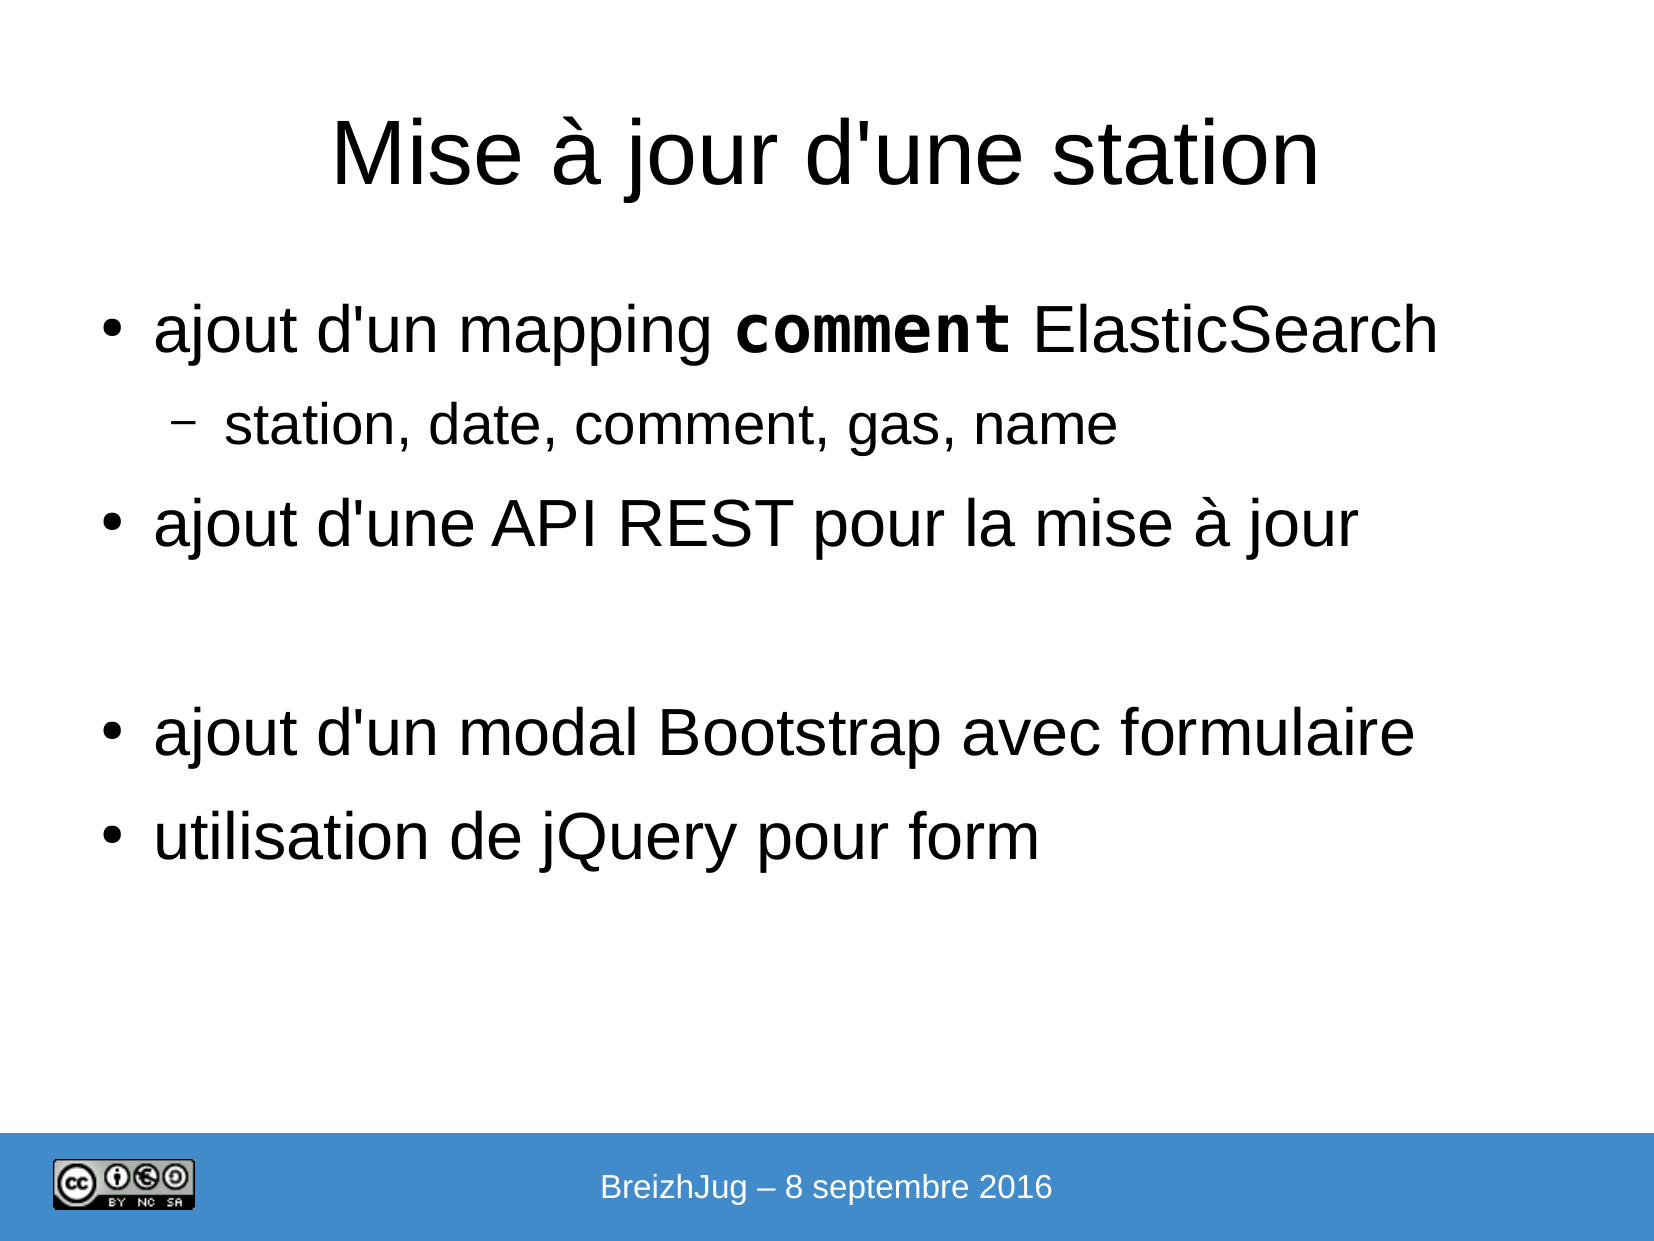

# Mise à jour d'une station
ajout d'un mapping comment ElasticSearch
station, date, comment, gas, name
ajout d'une API REST pour la mise à jour
ajout d'un modal Bootstrap avec formulaire
utilisation de jQuery pour form